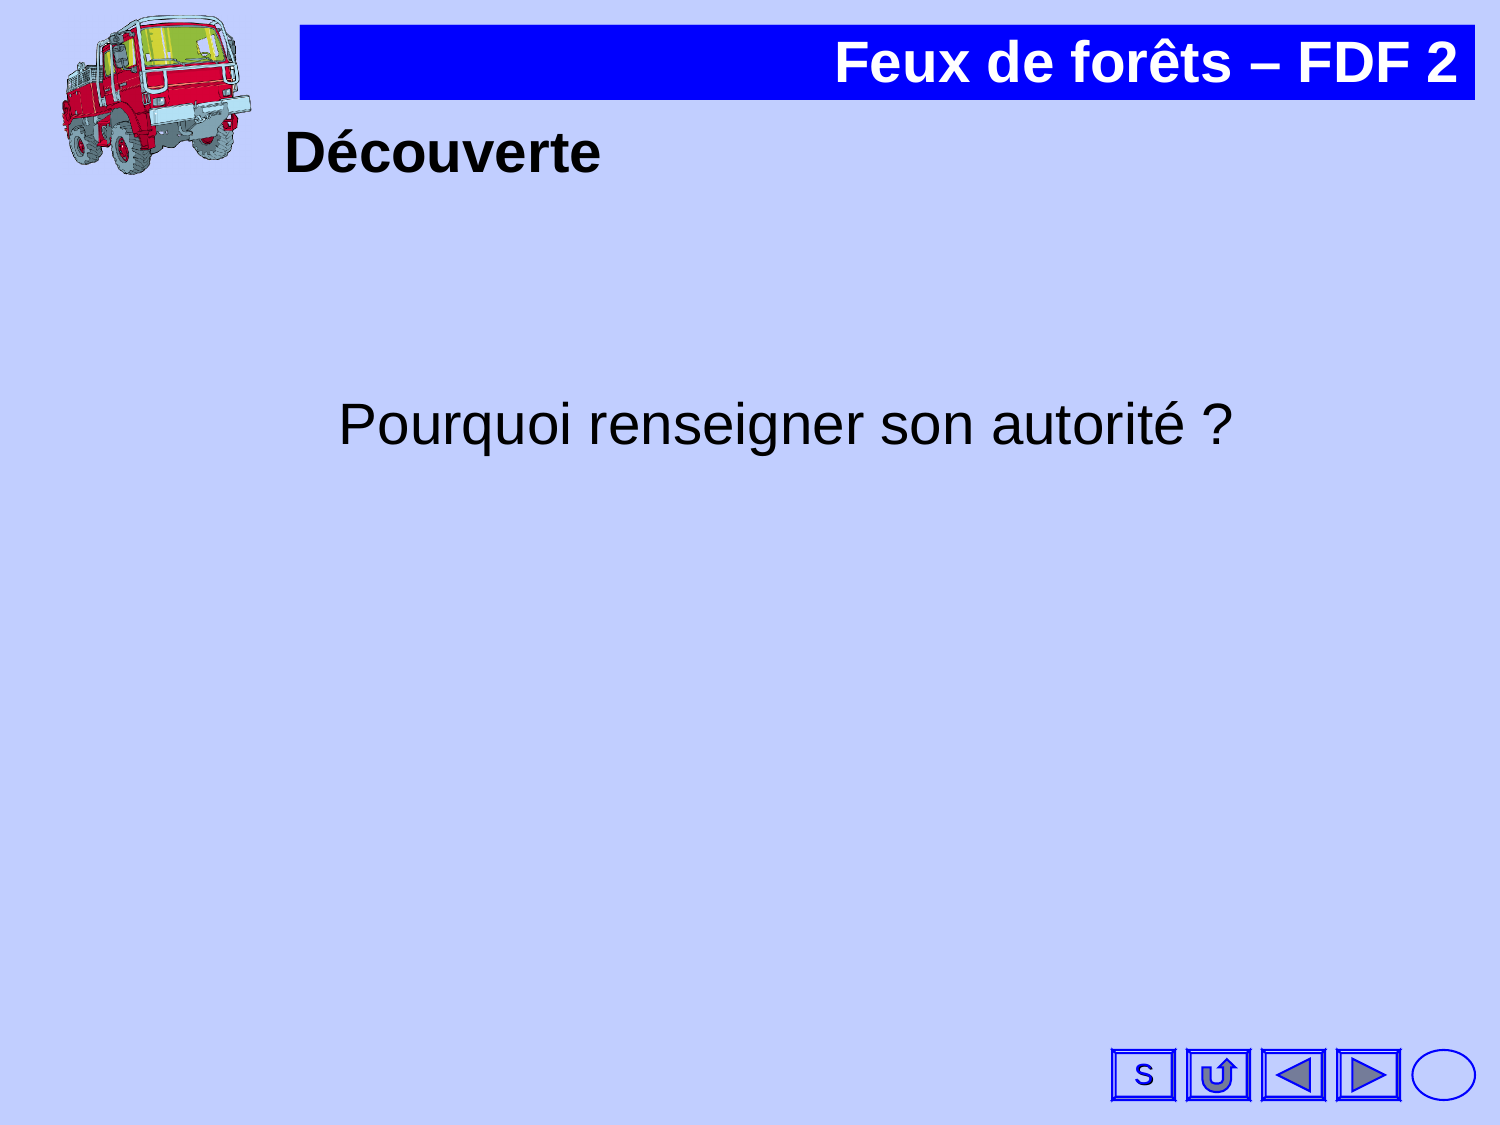

Feux de forêts – FDF 2
Découverte
Pourquoi renseigner son autorité ?